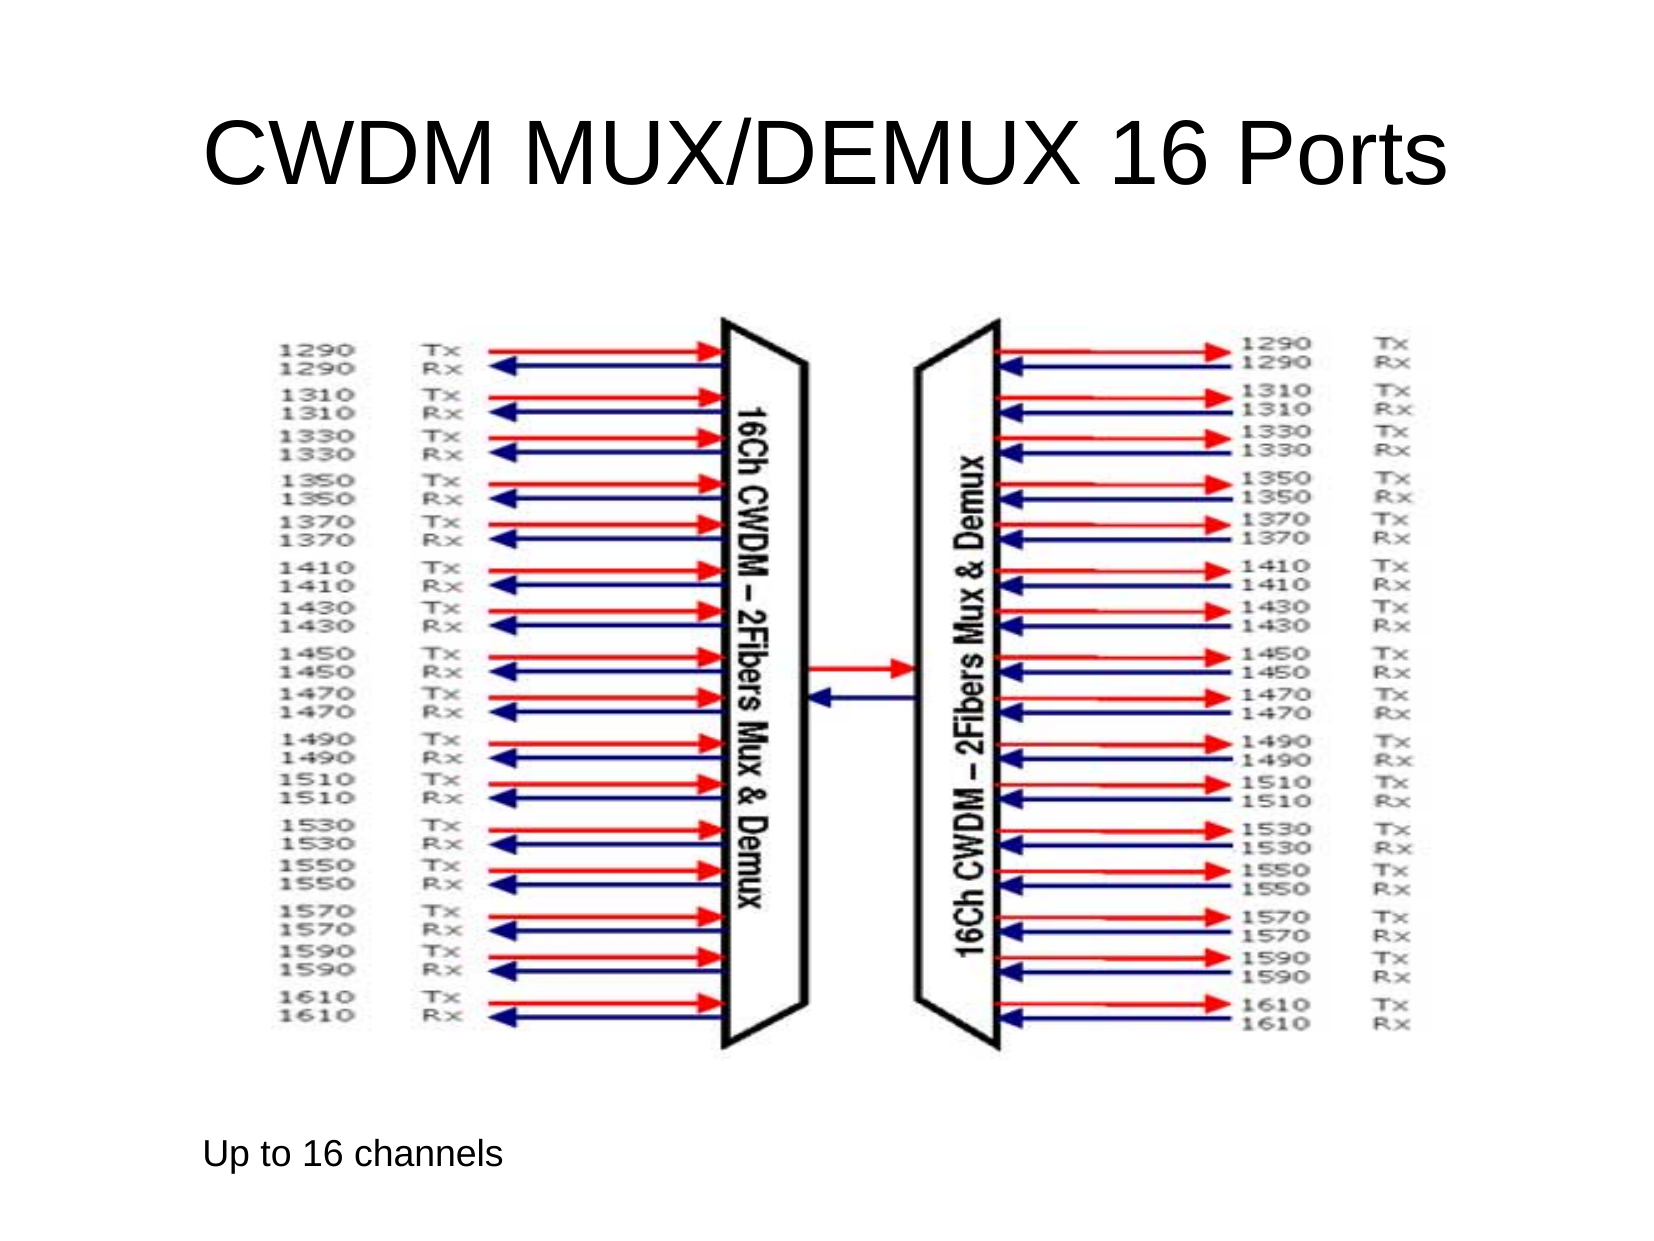

# CWDM MUX/DEMUX 16 Ports
Up to 16 channels